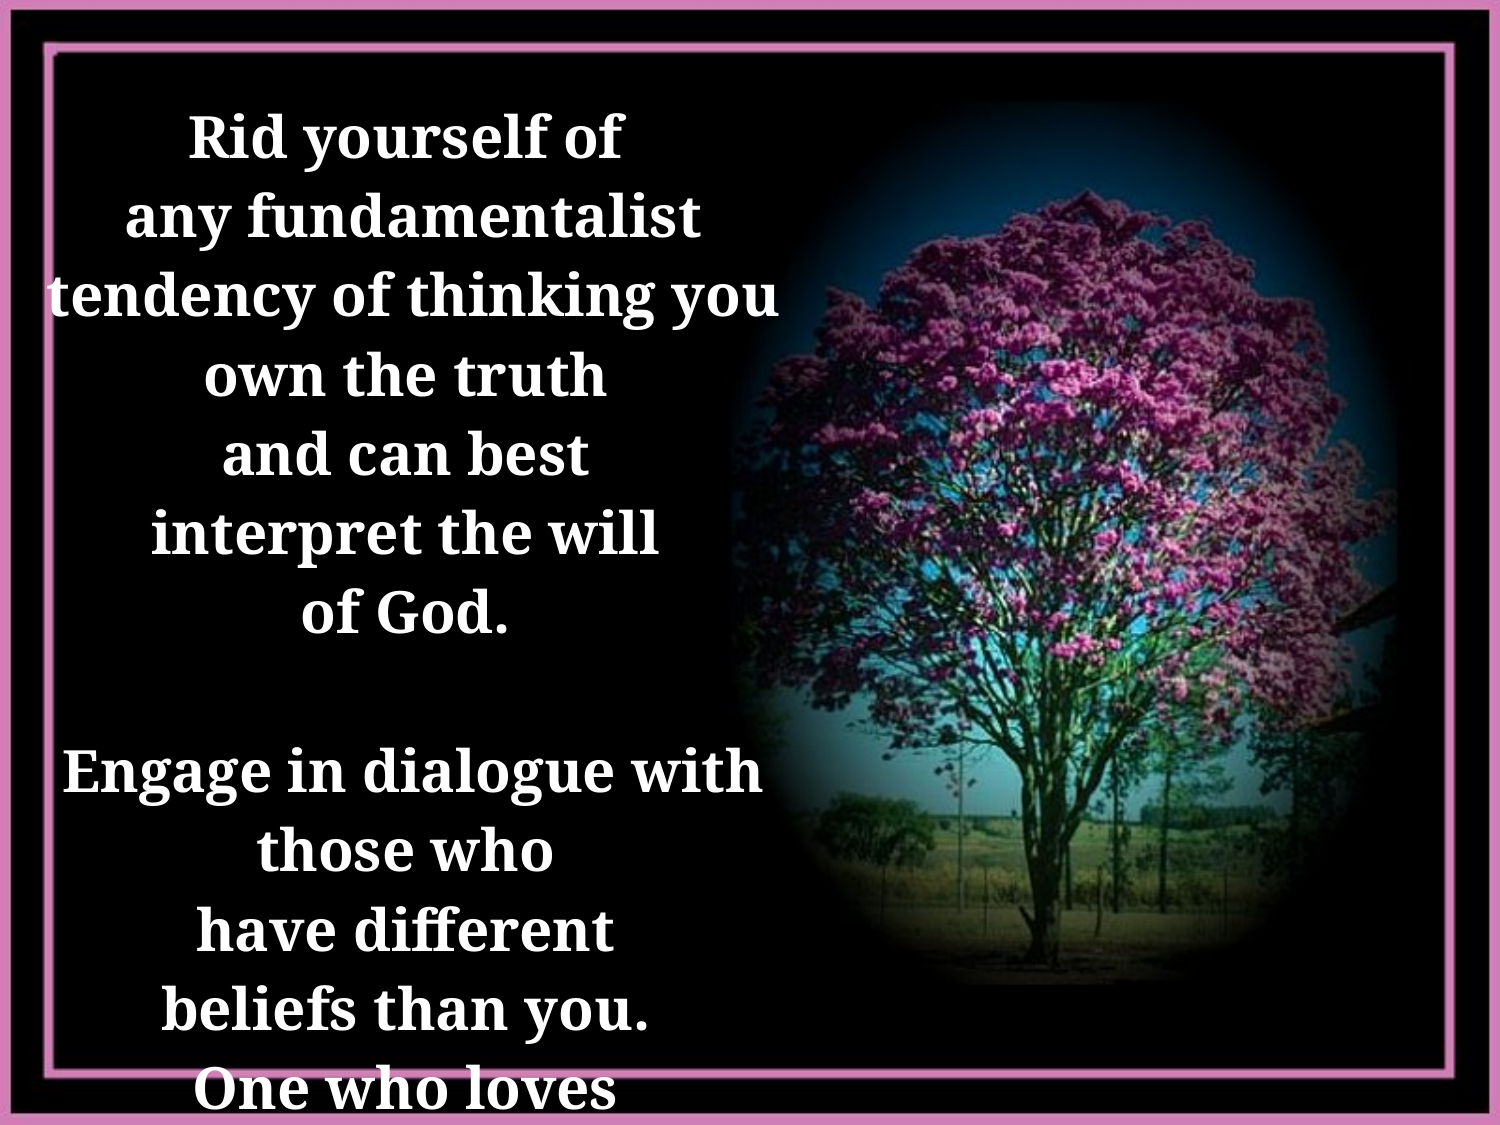

Rid yourself of
any fundamentalist tendency of thinking you own the truth
and can best
interpret the will
of God.
Engage in dialogue with those who
have different
beliefs than you.
One who loves
is not intolerant.